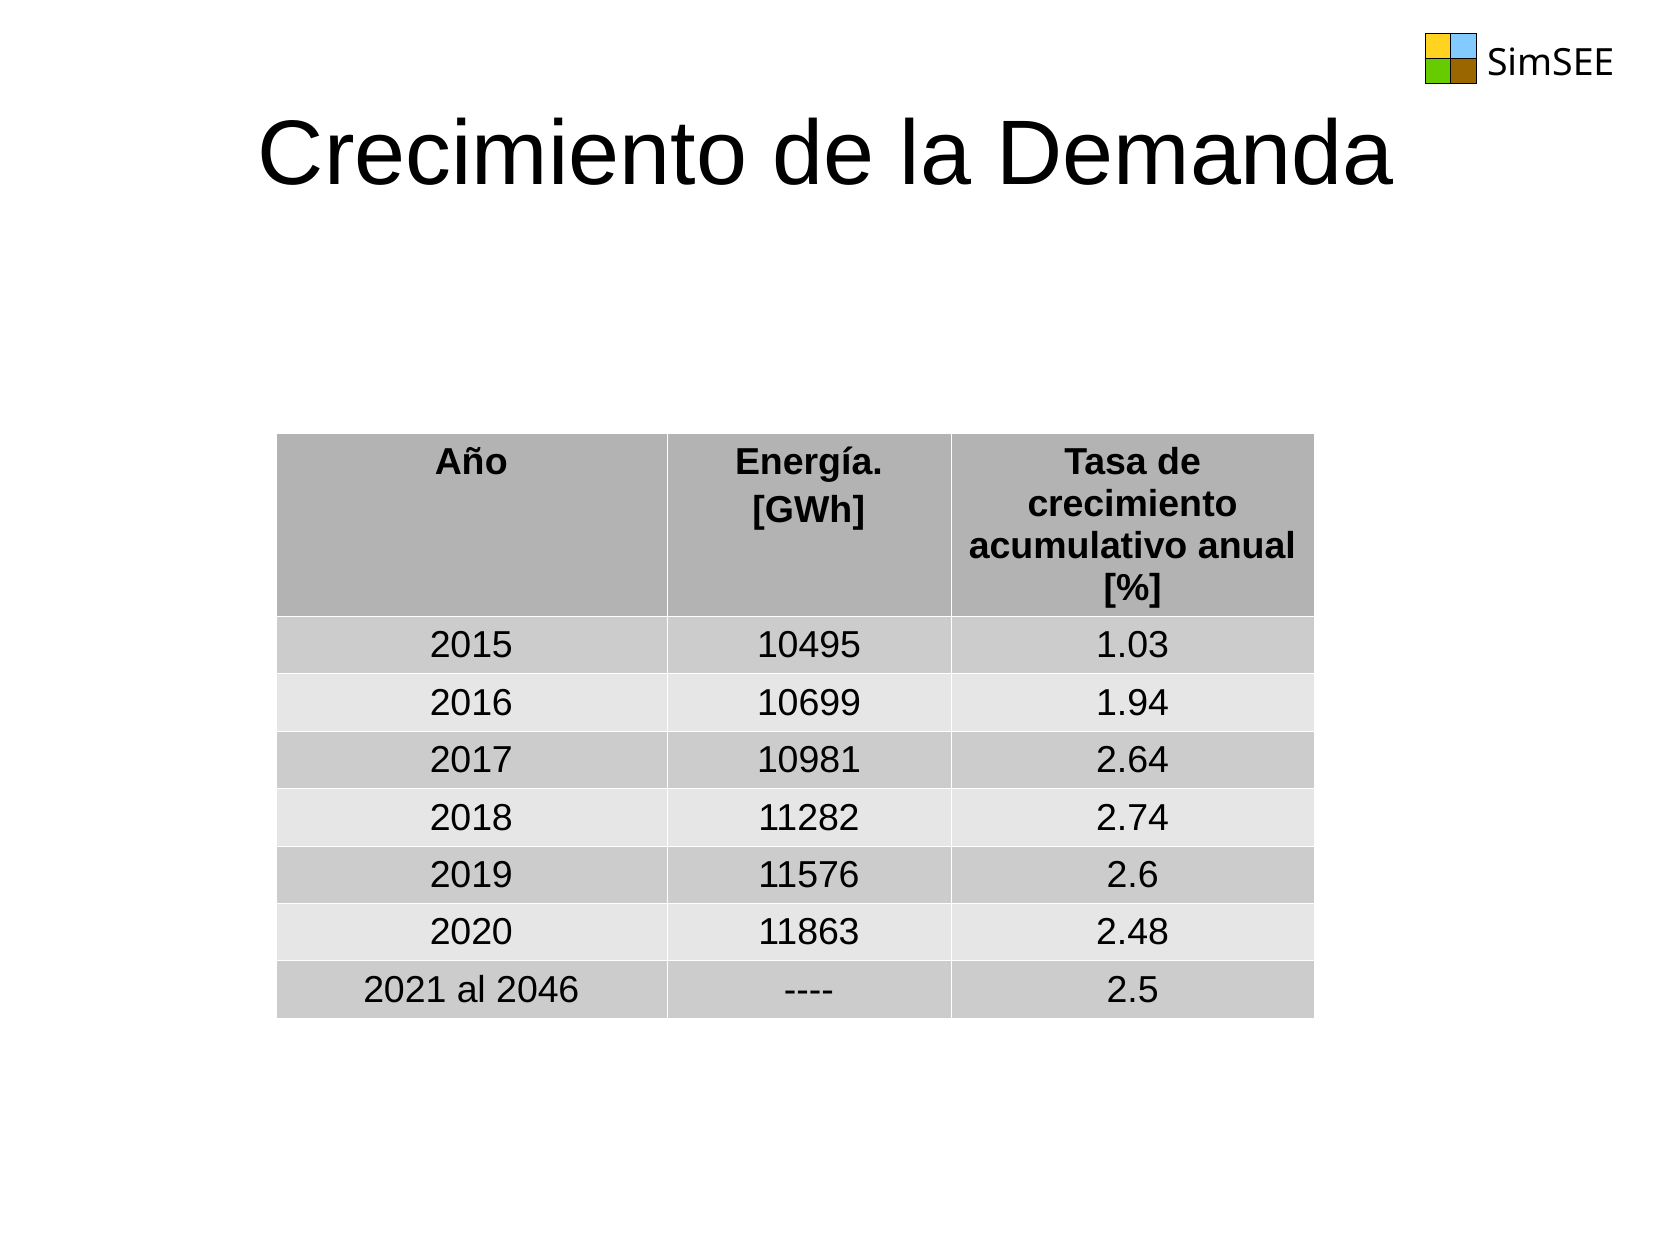

# Crecimiento de la Demanda
| Año | Energía. [GWh] | Tasa de crecimiento acumulativo anual [%] |
| --- | --- | --- |
| 2015 | 10495 | 1.03 |
| 2016 | 10699 | 1.94 |
| 2017 | 10981 | 2.64 |
| 2018 | 11282 | 2.74 |
| 2019 | 11576 | 2.6 |
| 2020 | 11863 | 2.48 |
| 2021 al 2046 | ---- | 2.5 |